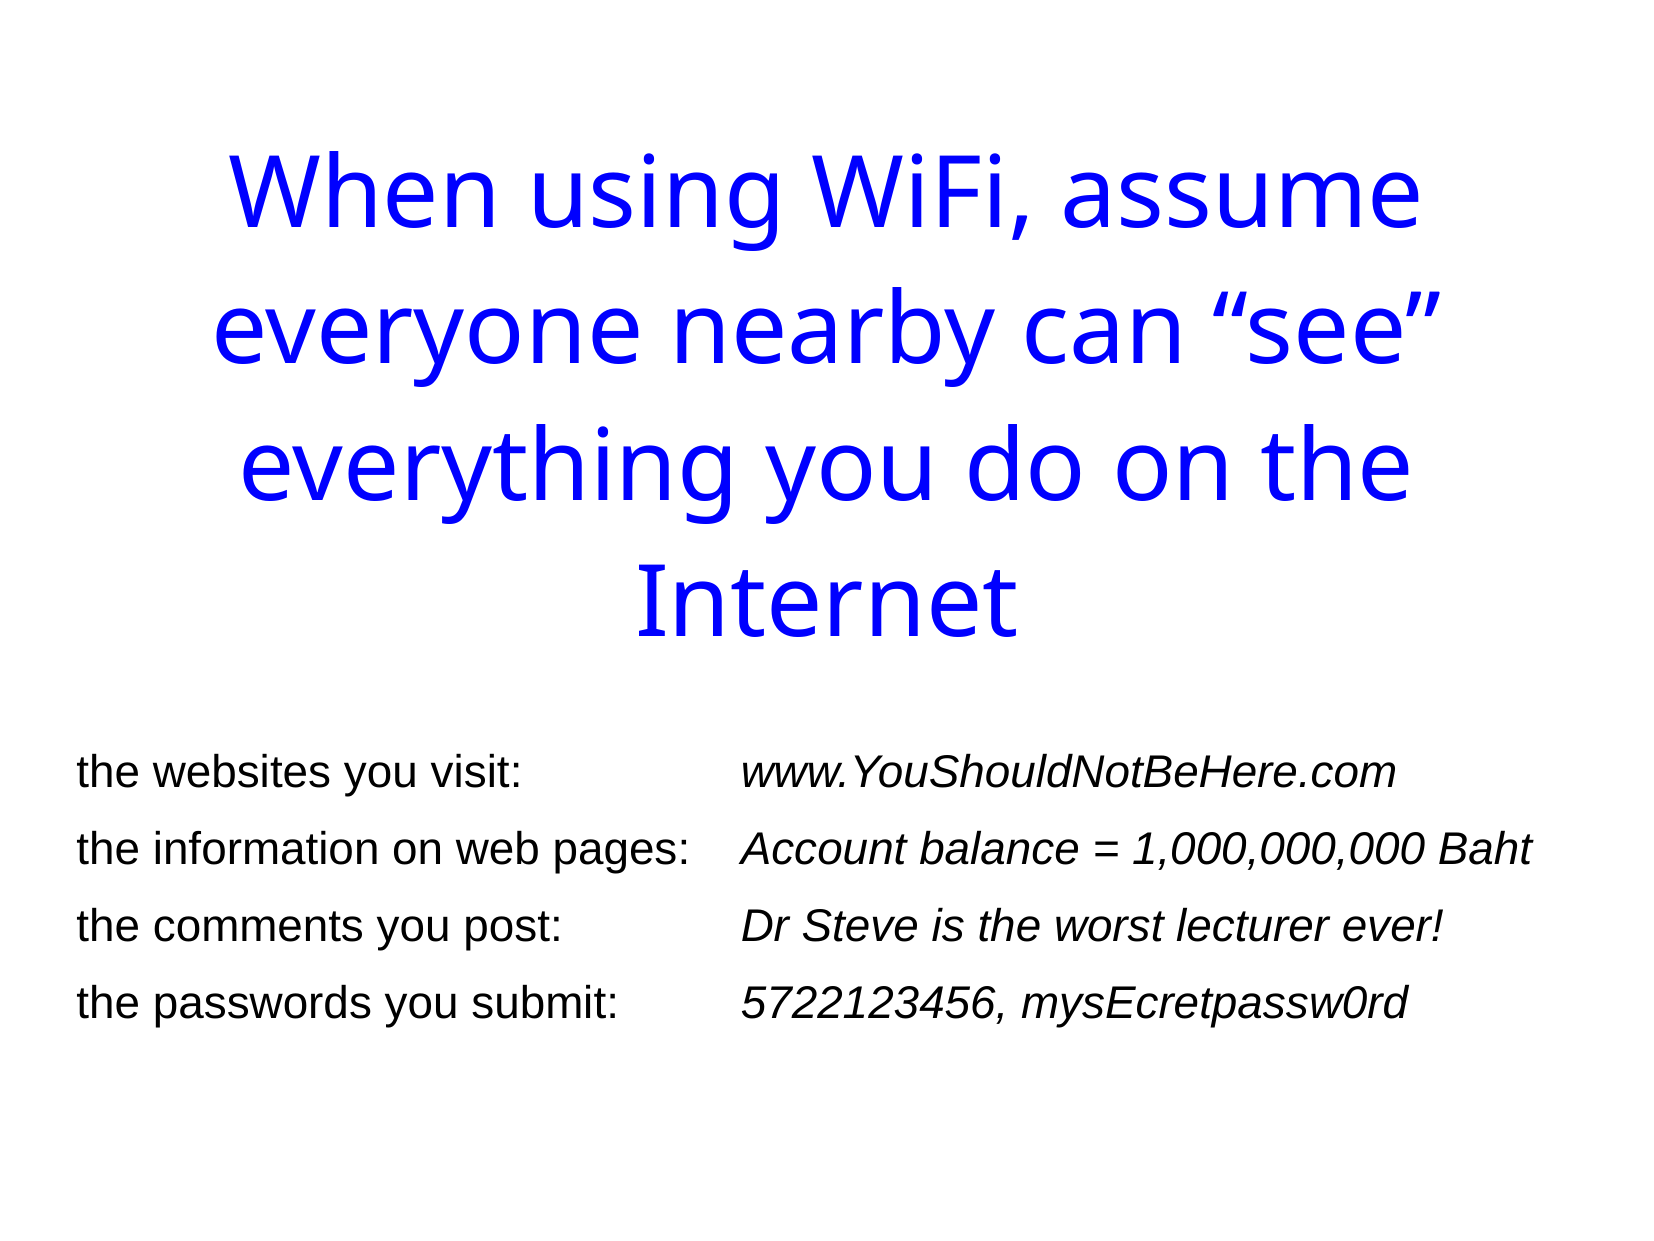

# When using WiFi, assume everyone nearby can “see” everything you do on the Internet
the websites you visit: 			www.YouShouldNotBeHere.com
the information on web pages:	Account balance = 1,000,000,000 Baht
the comments you post:			Dr Steve is the worst lecturer ever!
the passwords you submit:		5722123456, mysEcretpassw0rd